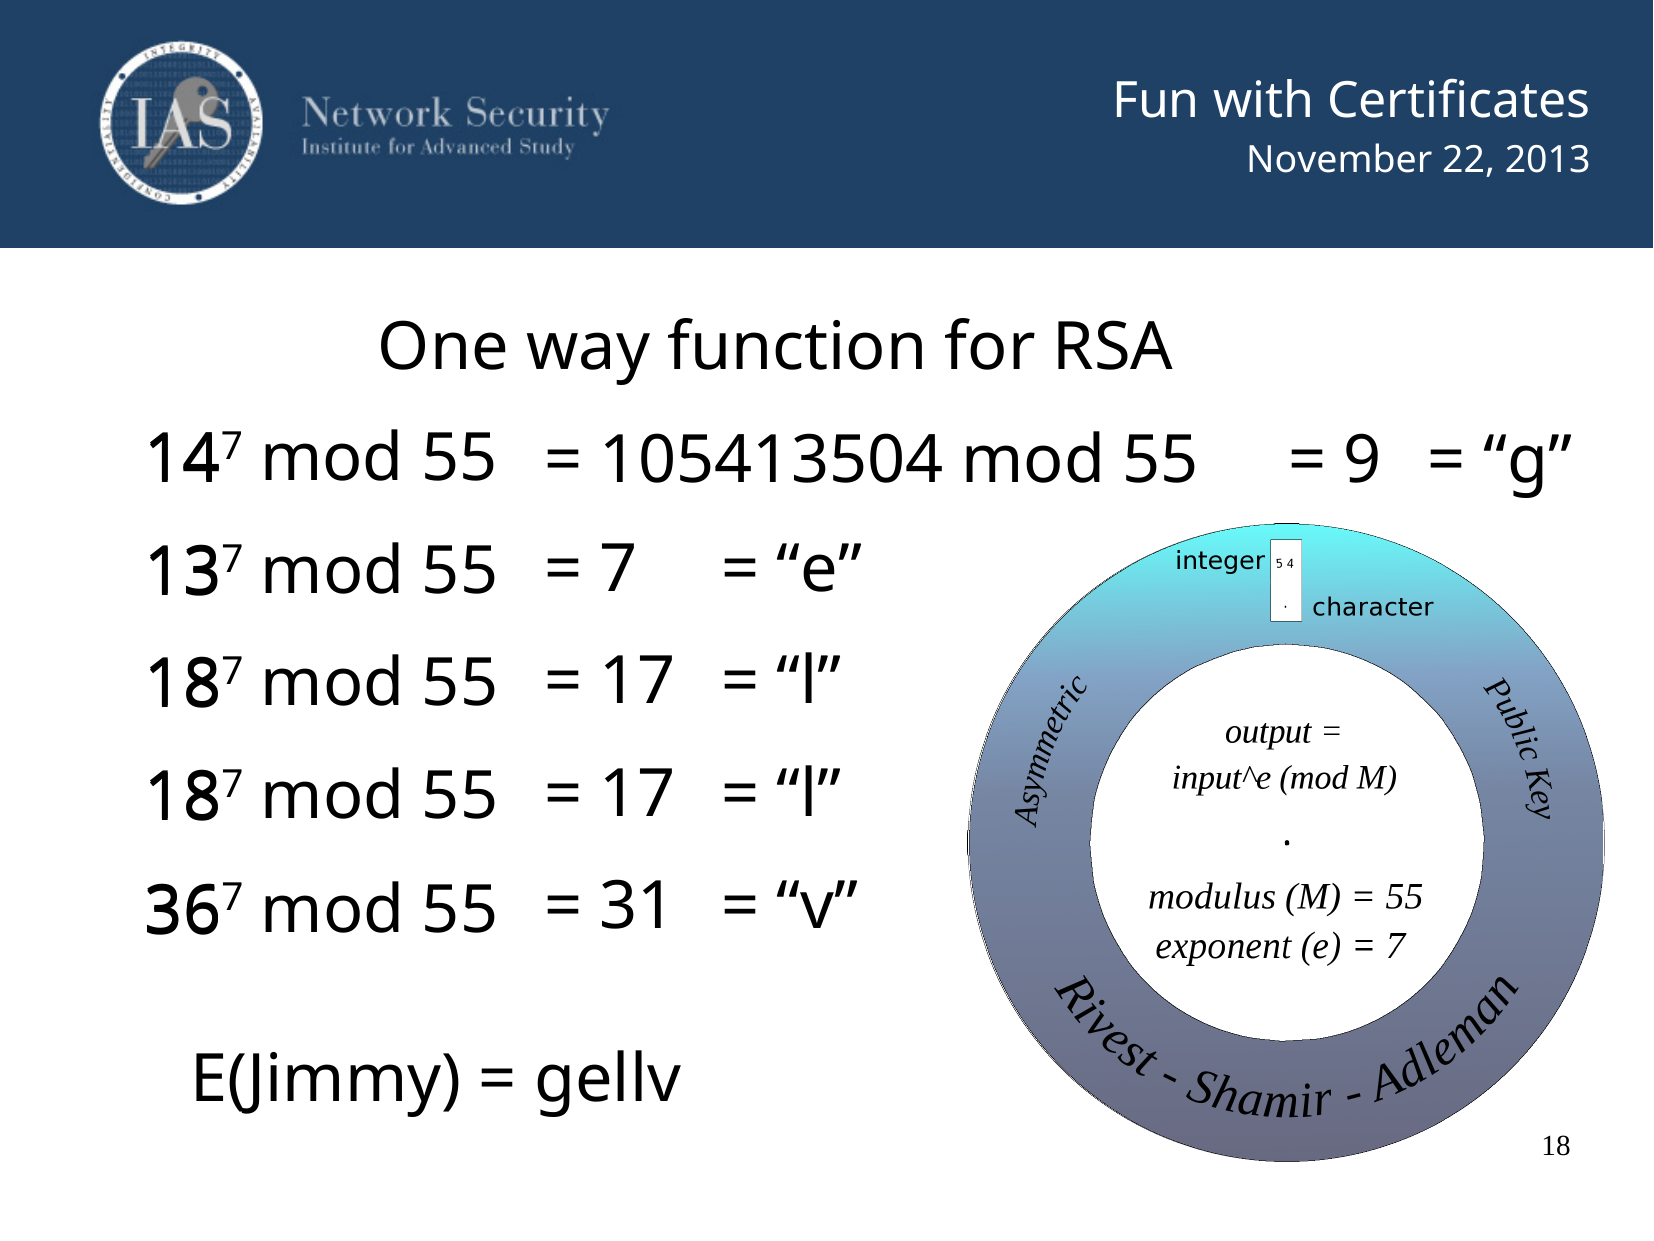

#
One way function for RSA
147 mod 55
14
= “g”
= 105413504 mod 55
= 9
= 7
= “e”
137 mod 55
13
= 17
= “l”
187 mod 55
18
= 17
= “l”
187 mod 55
18
= 31
= “v”
367 mod 55
36
E(Jimmy) = gellv
18